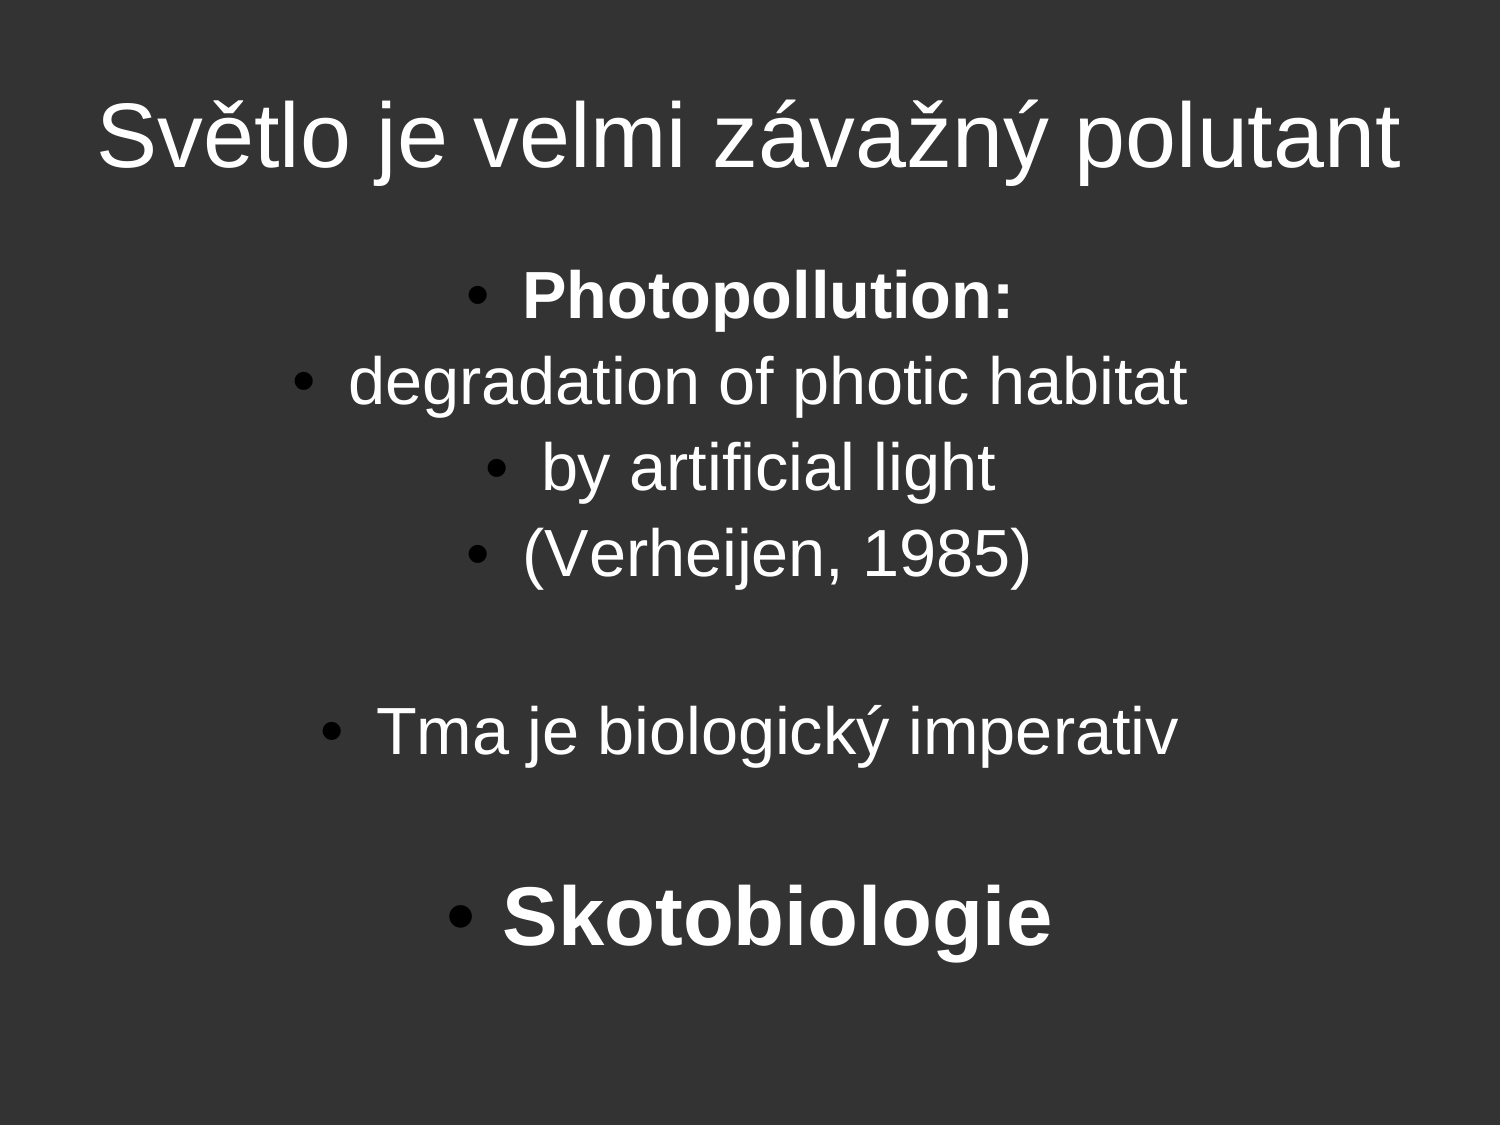

# Světlo je velmi závažný polutant
Photopollution:
degradation of photic habitat
by artificial light
(Verheijen, 1985)
Tma je biologický imperativ
Skotobiologie